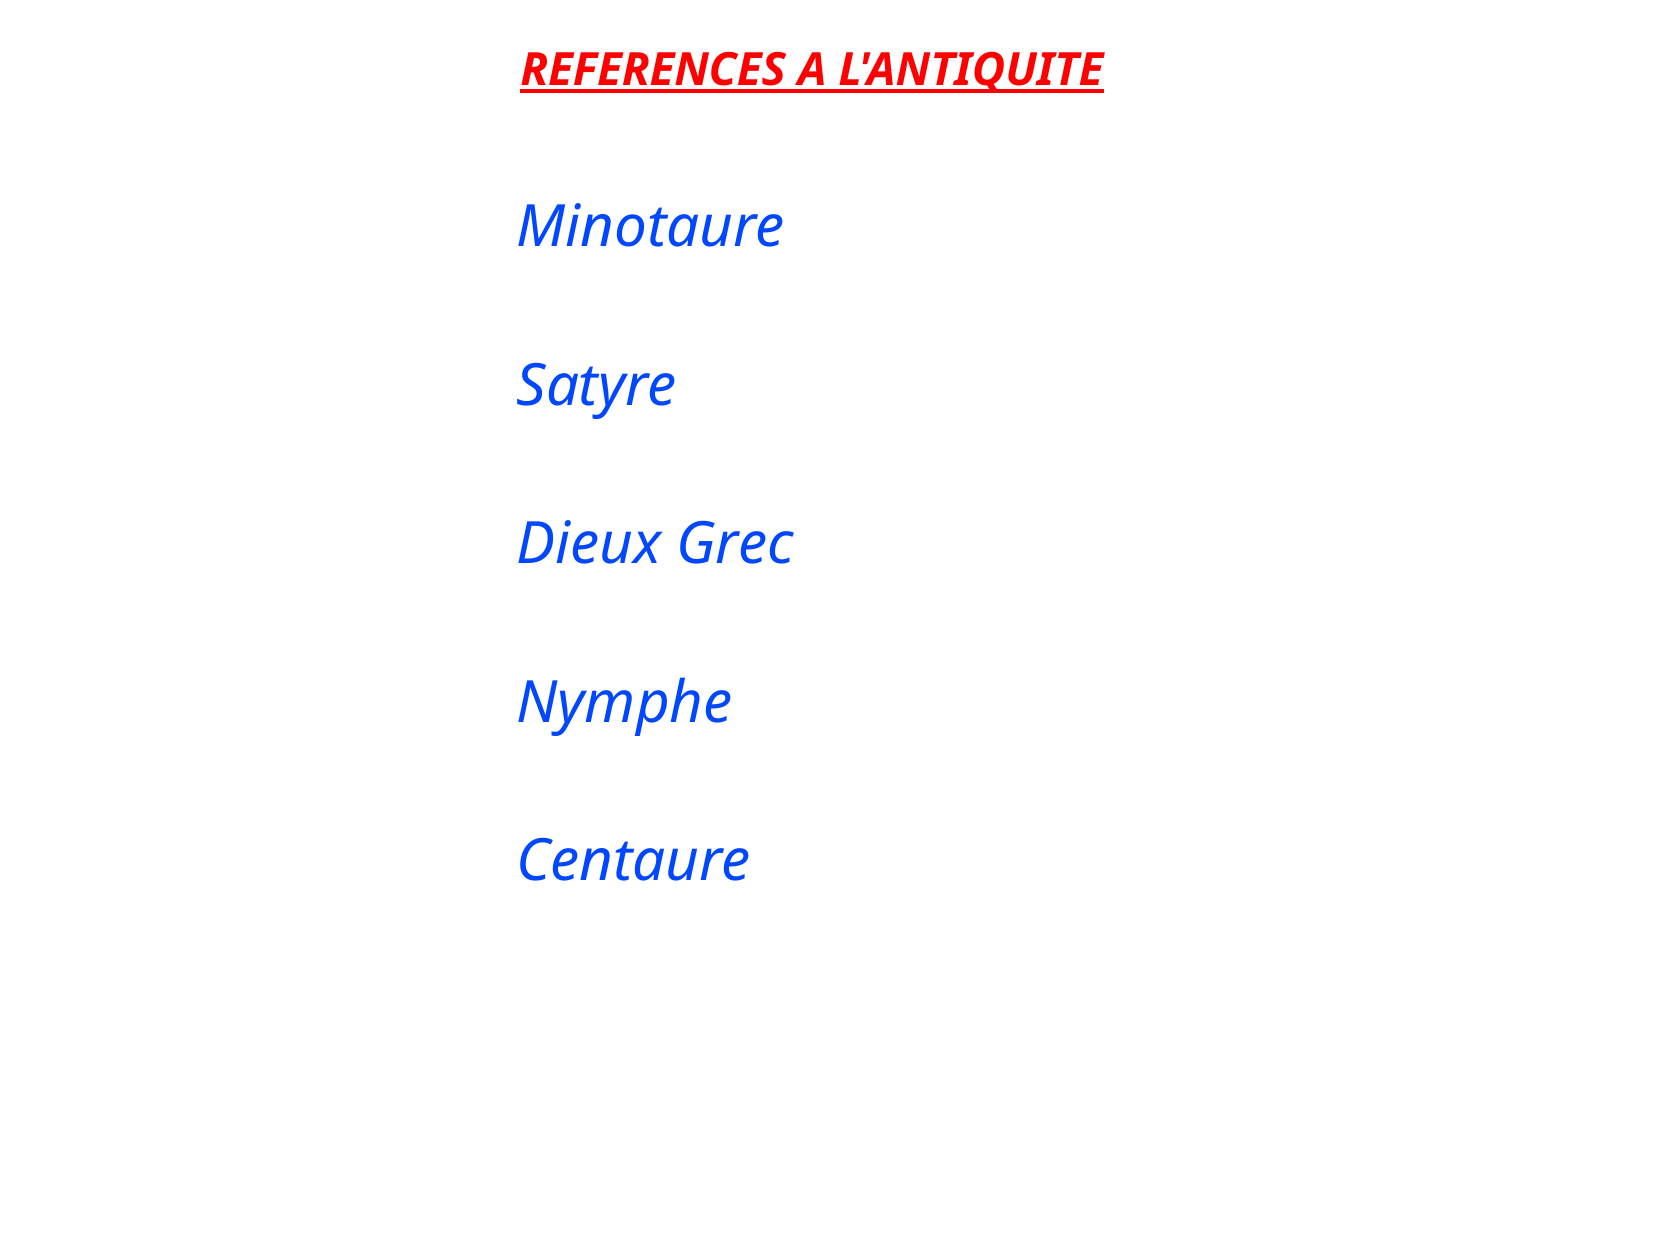

REFERENCES A L'ANTIQUITE
Minotaure
Satyre
Dieux Grec
Nymphe
Centaure